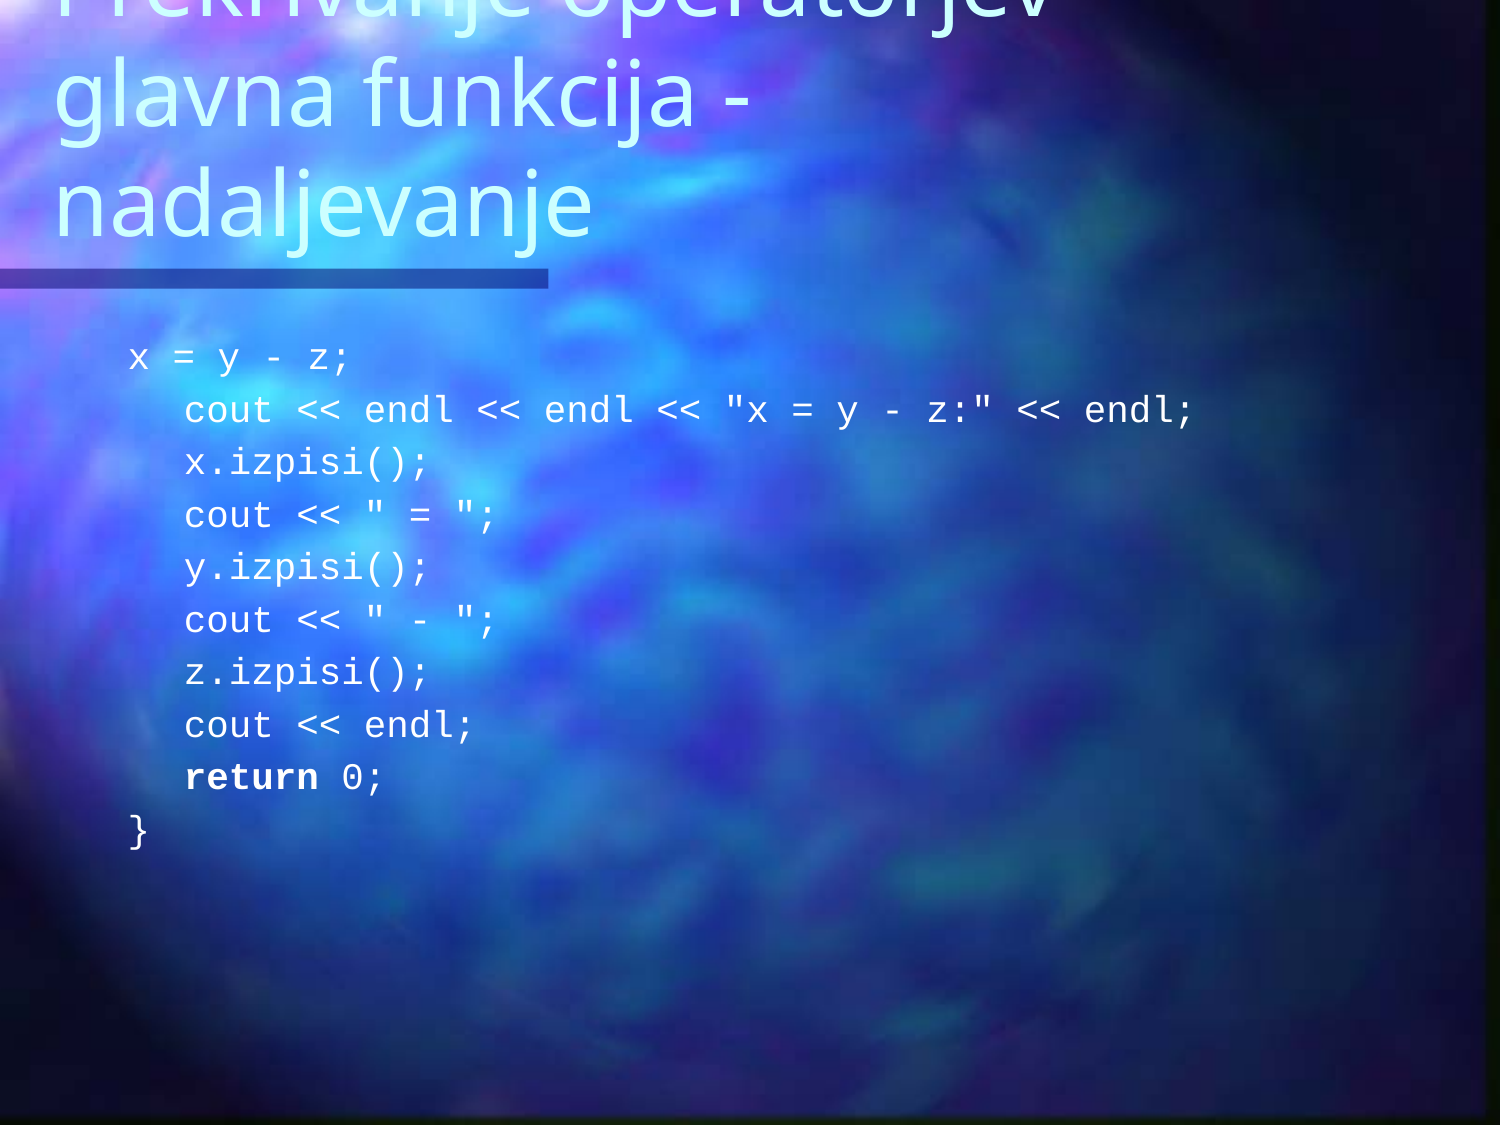

# Prekrivanje operatorjev – glavna funkcija - nadaljevanje
x = y - z;
	cout << endl << endl << "x = y - z:" << endl;
	x.izpisi();
	cout << " = ";
	y.izpisi();
	cout << " - ";
	z.izpisi();
	cout << endl;
	return 0;
}